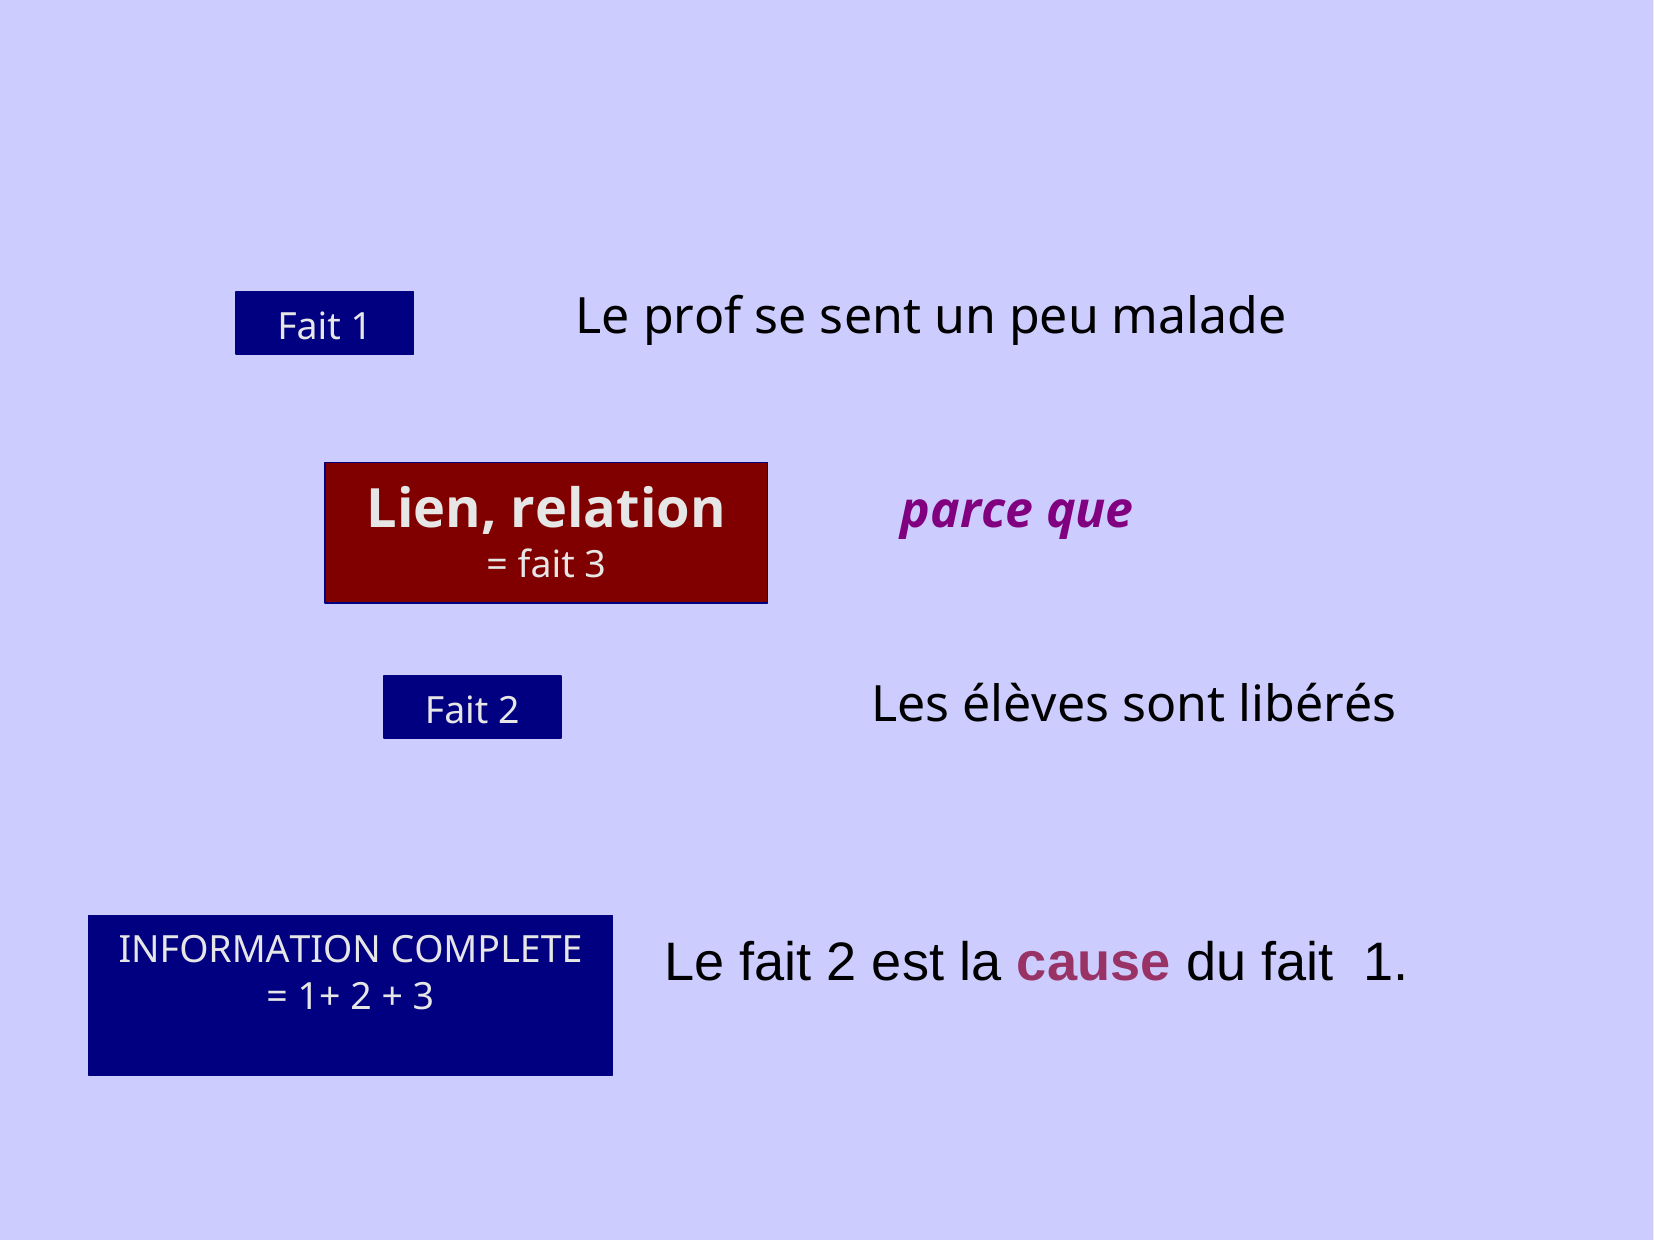

Le prof se sent un peu malade
Fait 1
Lien, relation
= fait 3
parce que
Les élèves sont libérés
Fait 2
INFORMATION COMPLETE
= 1+ 2 + 3
Le fait 2 est la cause du fait 1.